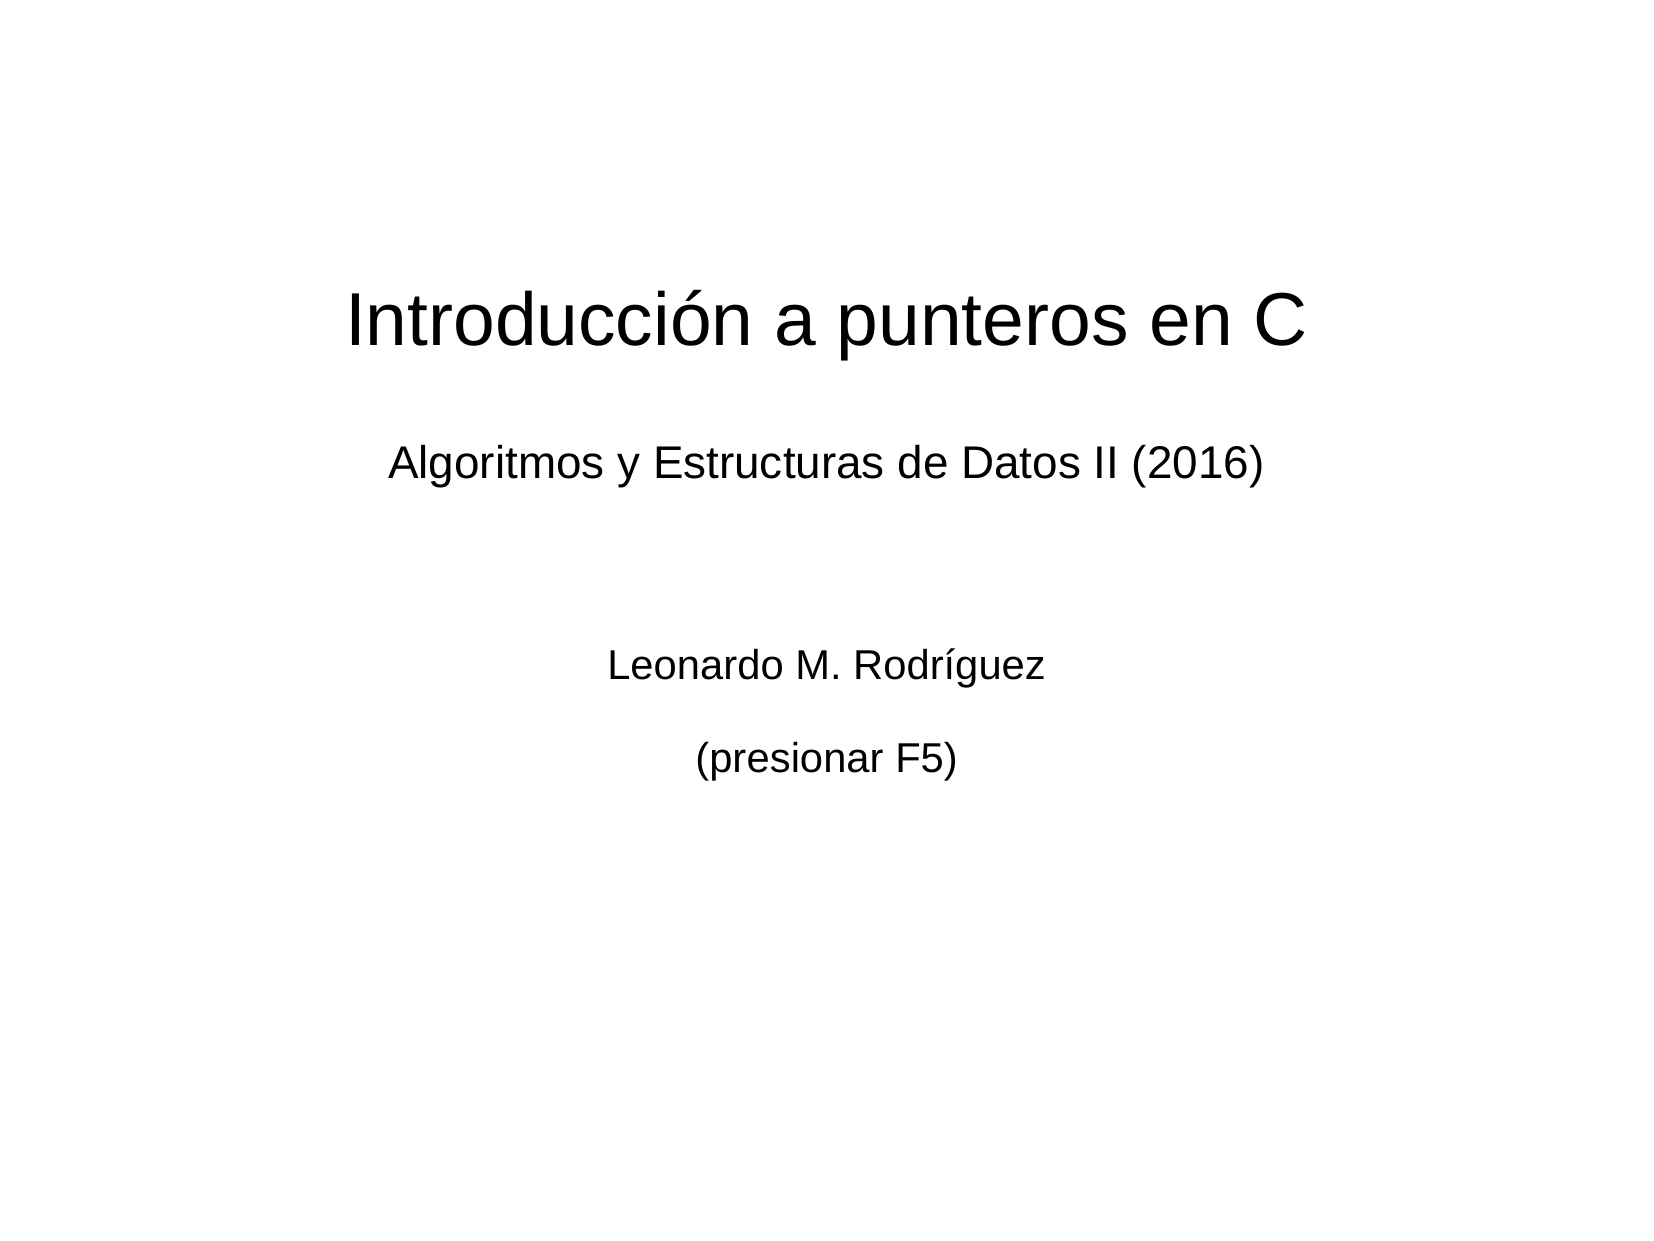

# Introducción a punteros en C
Algoritmos y Estructuras de Datos II (2016)
Leonardo M. Rodríguez
(presionar F5)